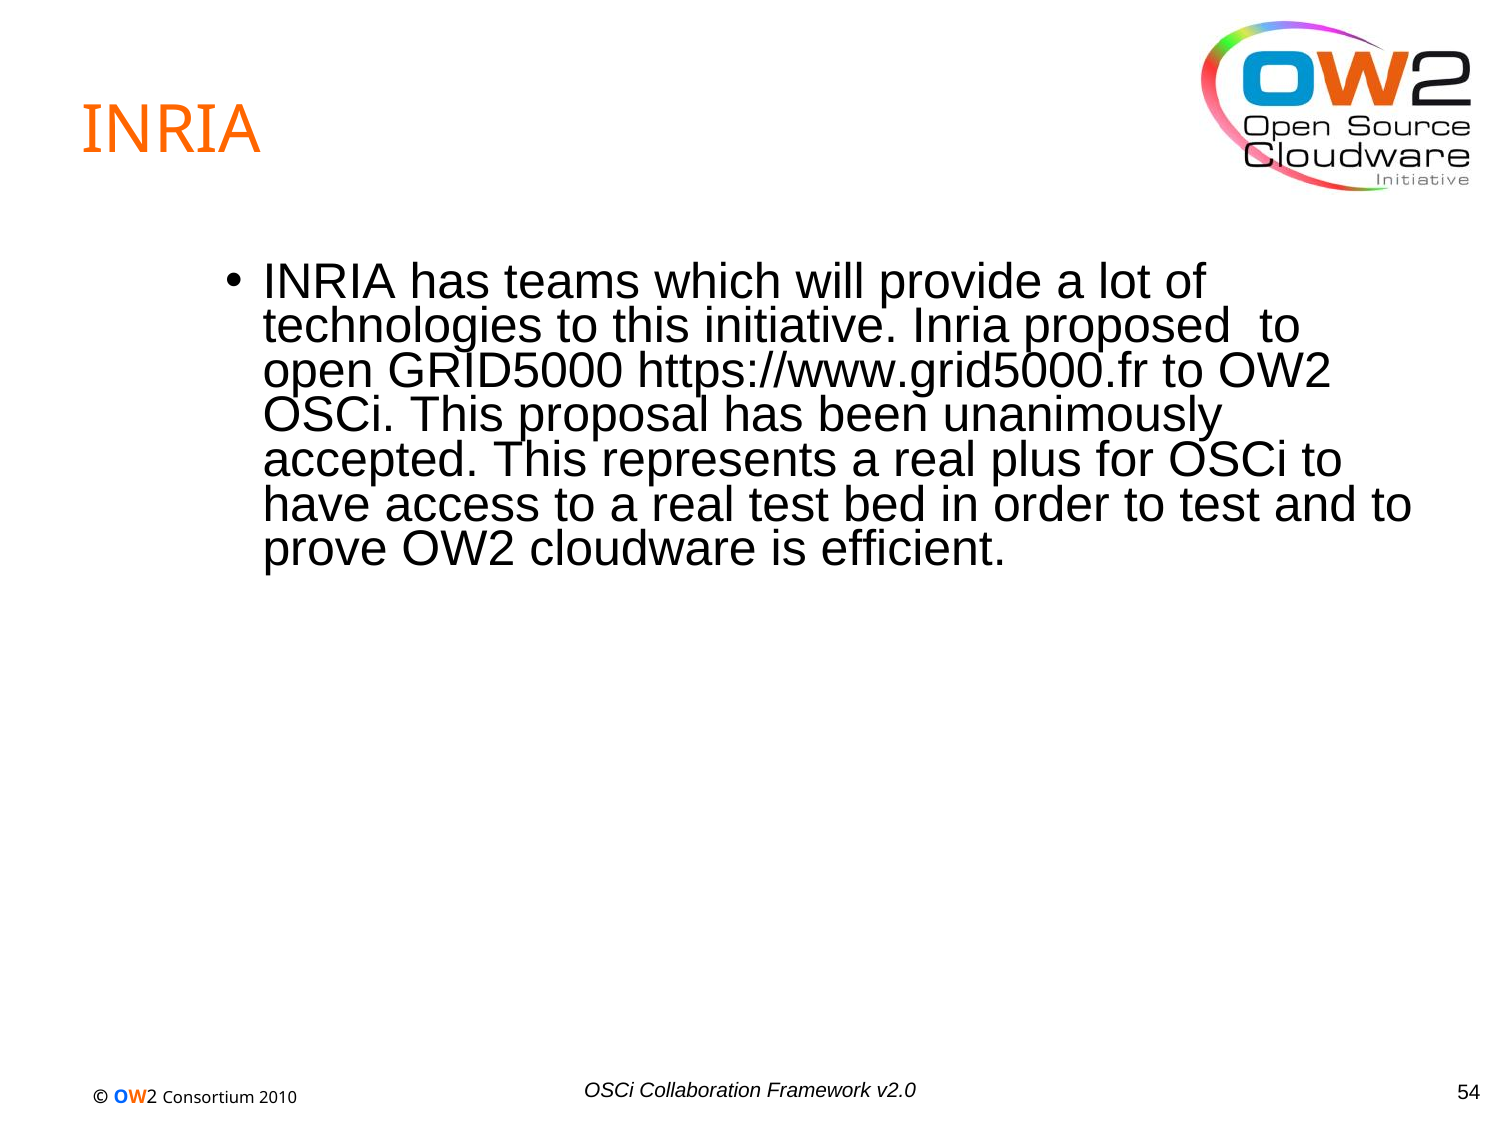

# INRIA
INRIA has teams which will provide a lot of technologies to this initiative. Inria proposed to open GRID5000 https://www.grid5000.fr to OW2 OSCi. This proposal has been unanimously accepted. This represents a real plus for OSCi to have access to a real test bed in order to test and to prove OW2 cloudware is efficient.